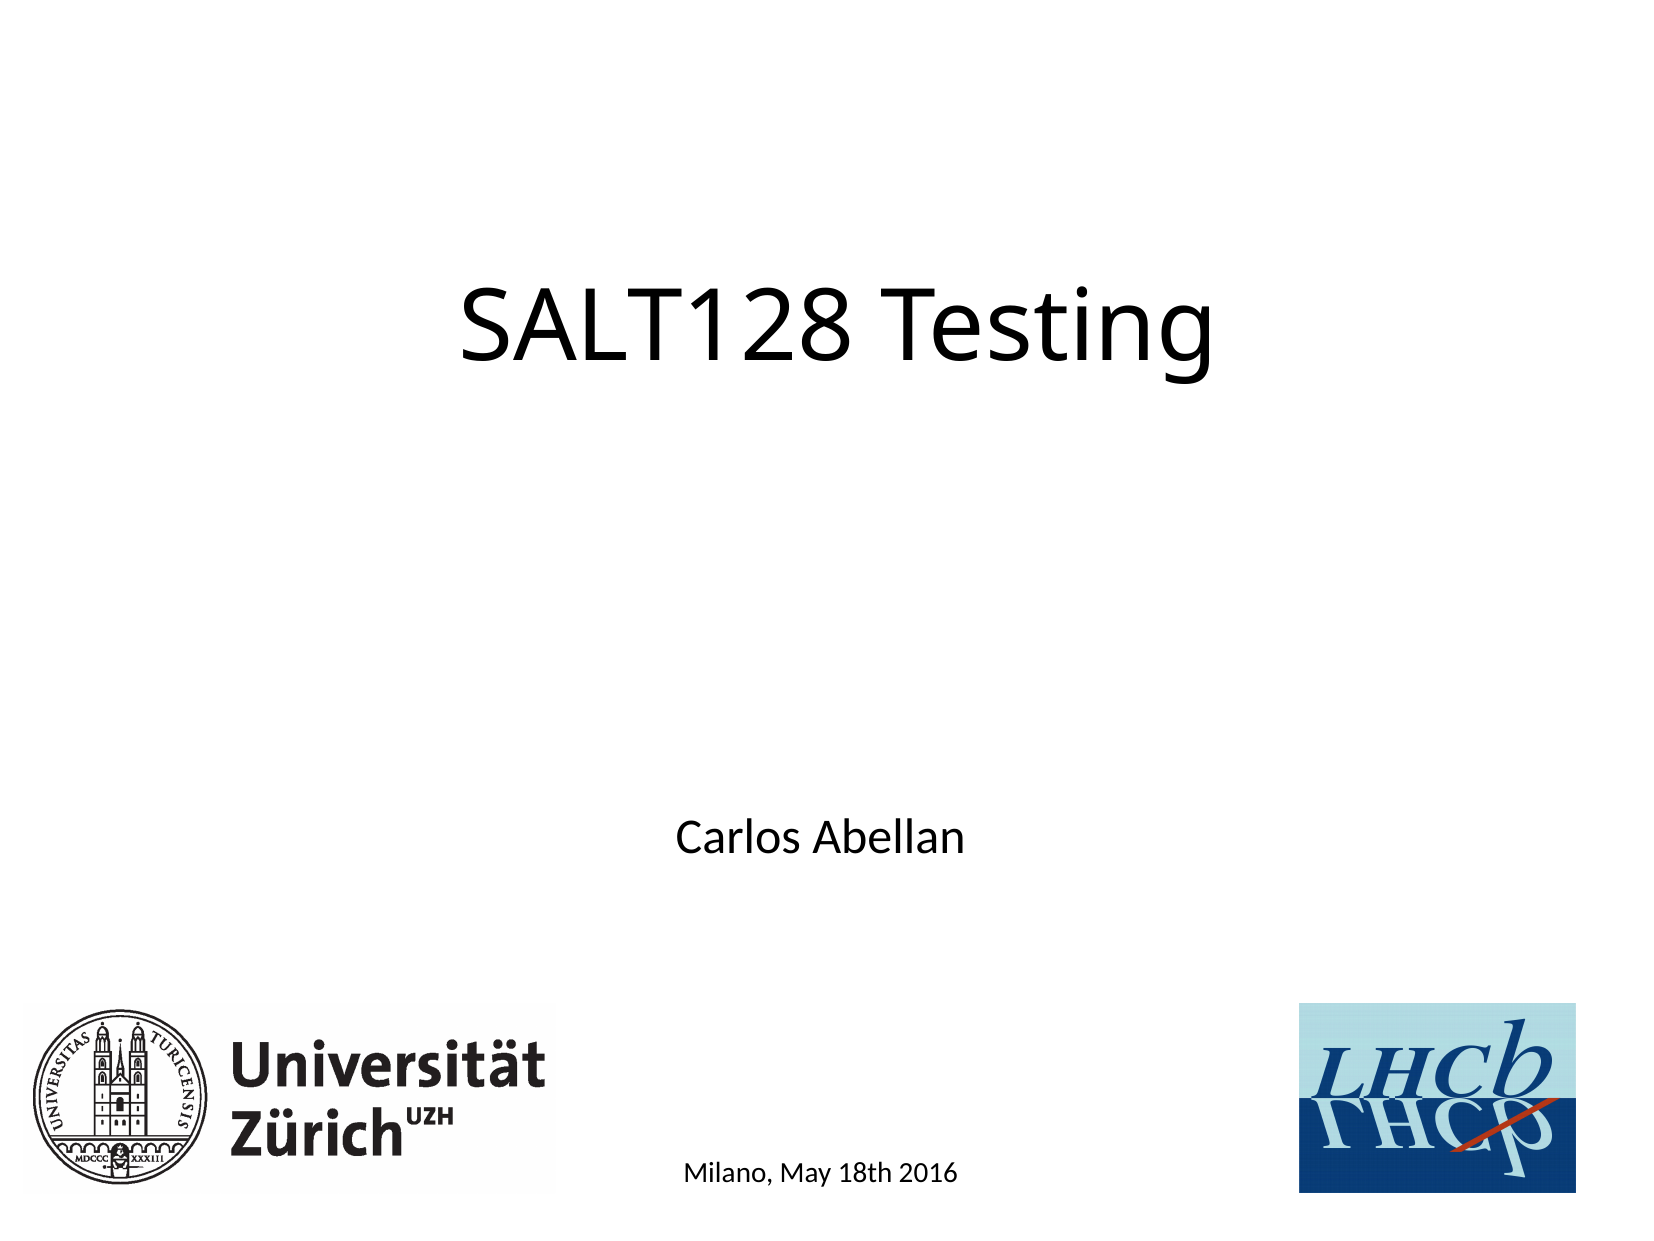

# SALT128 Testing
Carlos Abellan
Milano, May 18th 2016